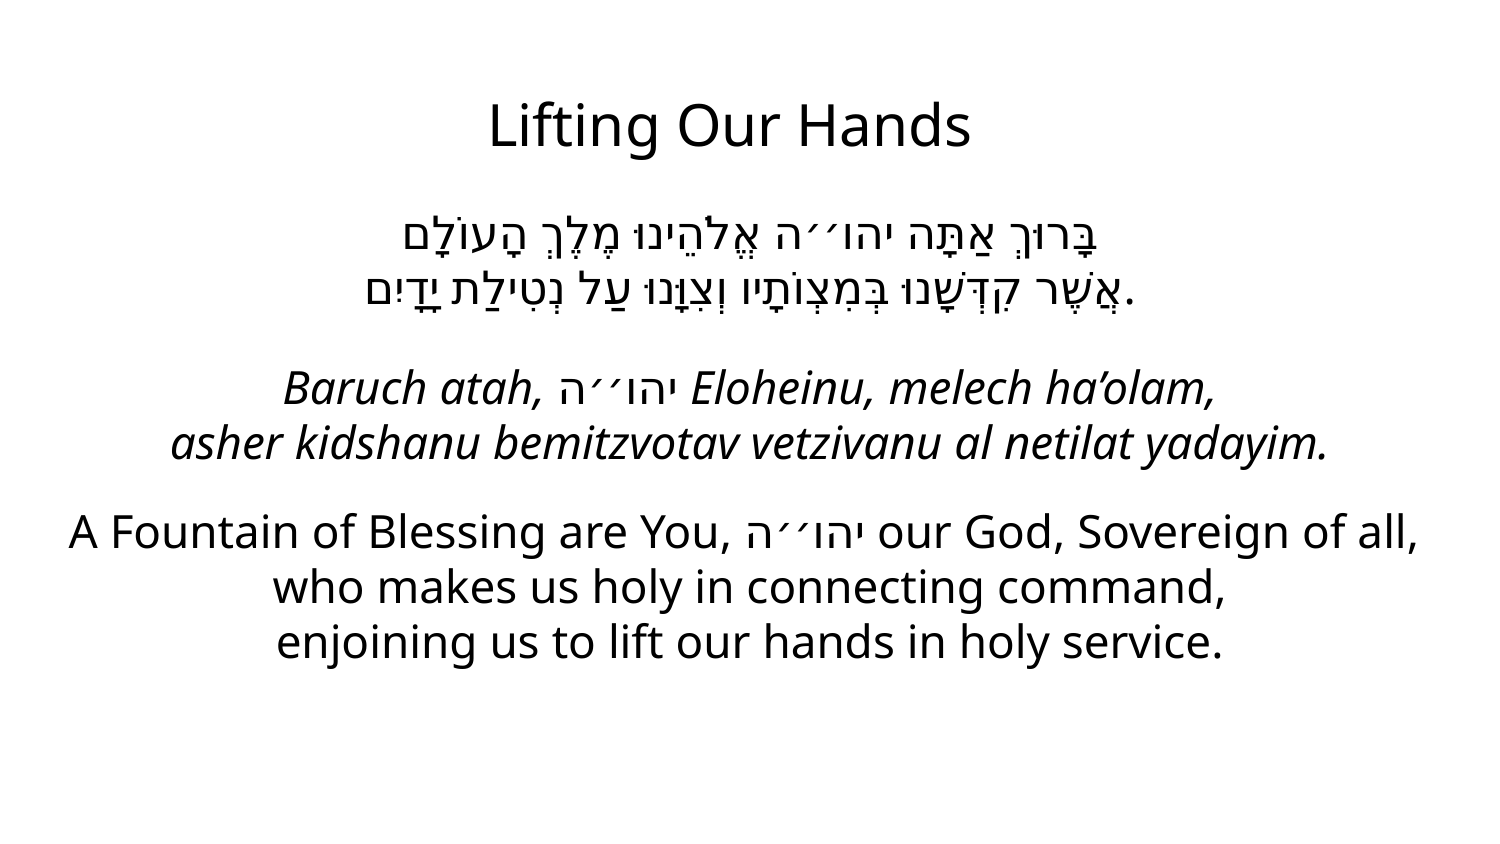

# Lifting Our Hands
בָּרוּךְ אַתָּה יהו׳׳ה אֱלֹהֵינוּ מֶלֶךְ הָעוֹלָם
אֲשֶׁר קִדְּשָׁנוּ בְּמִצְוֹתָיו וְצִוָּנוּ עַל נְטִילַת יָדָיִם.
Baruch atah, יהו׳׳ה Eloheinu, melech ha’olam,
asher kidshanu bemitzvotav vetzivanu al netilat yadayim.
A Fountain of Blessing are You, יהו׳׳ה our God, Sovereign of all,
who makes us holy in connecting command,
enjoining us to lift our hands in holy service.